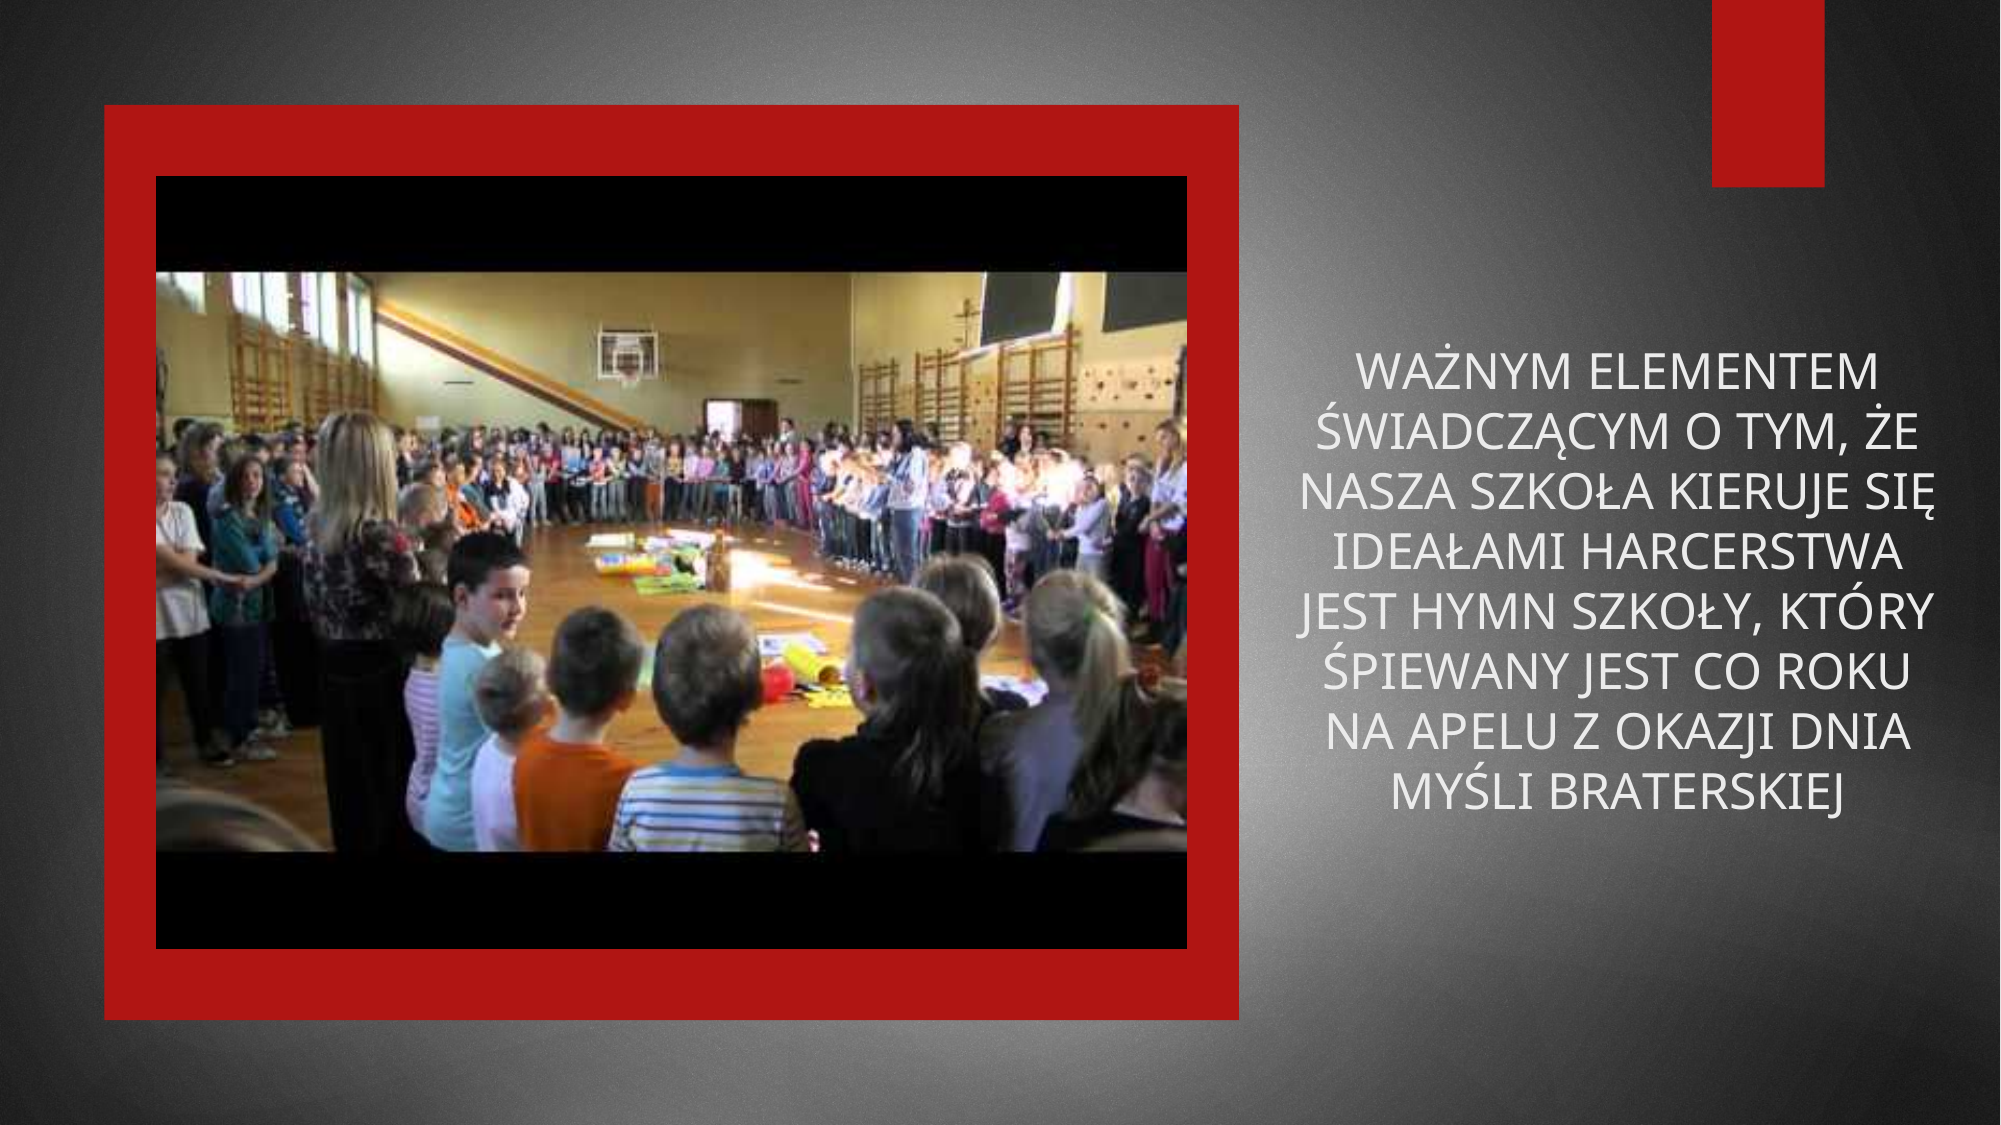

# WAŻNYM ELEMENTEM ŚWIADCZĄCYM O TYM, ŻE NASZA SZKOŁA KIERUJE SIĘ IDEAŁAMI HARCERSTWA JEST HYMN SZKOŁY, KTÓRY ŚPIEWANY JEST CO ROKU NA APELU Z OKAZJI DNIA MYŚLI BRATERSKIEJ